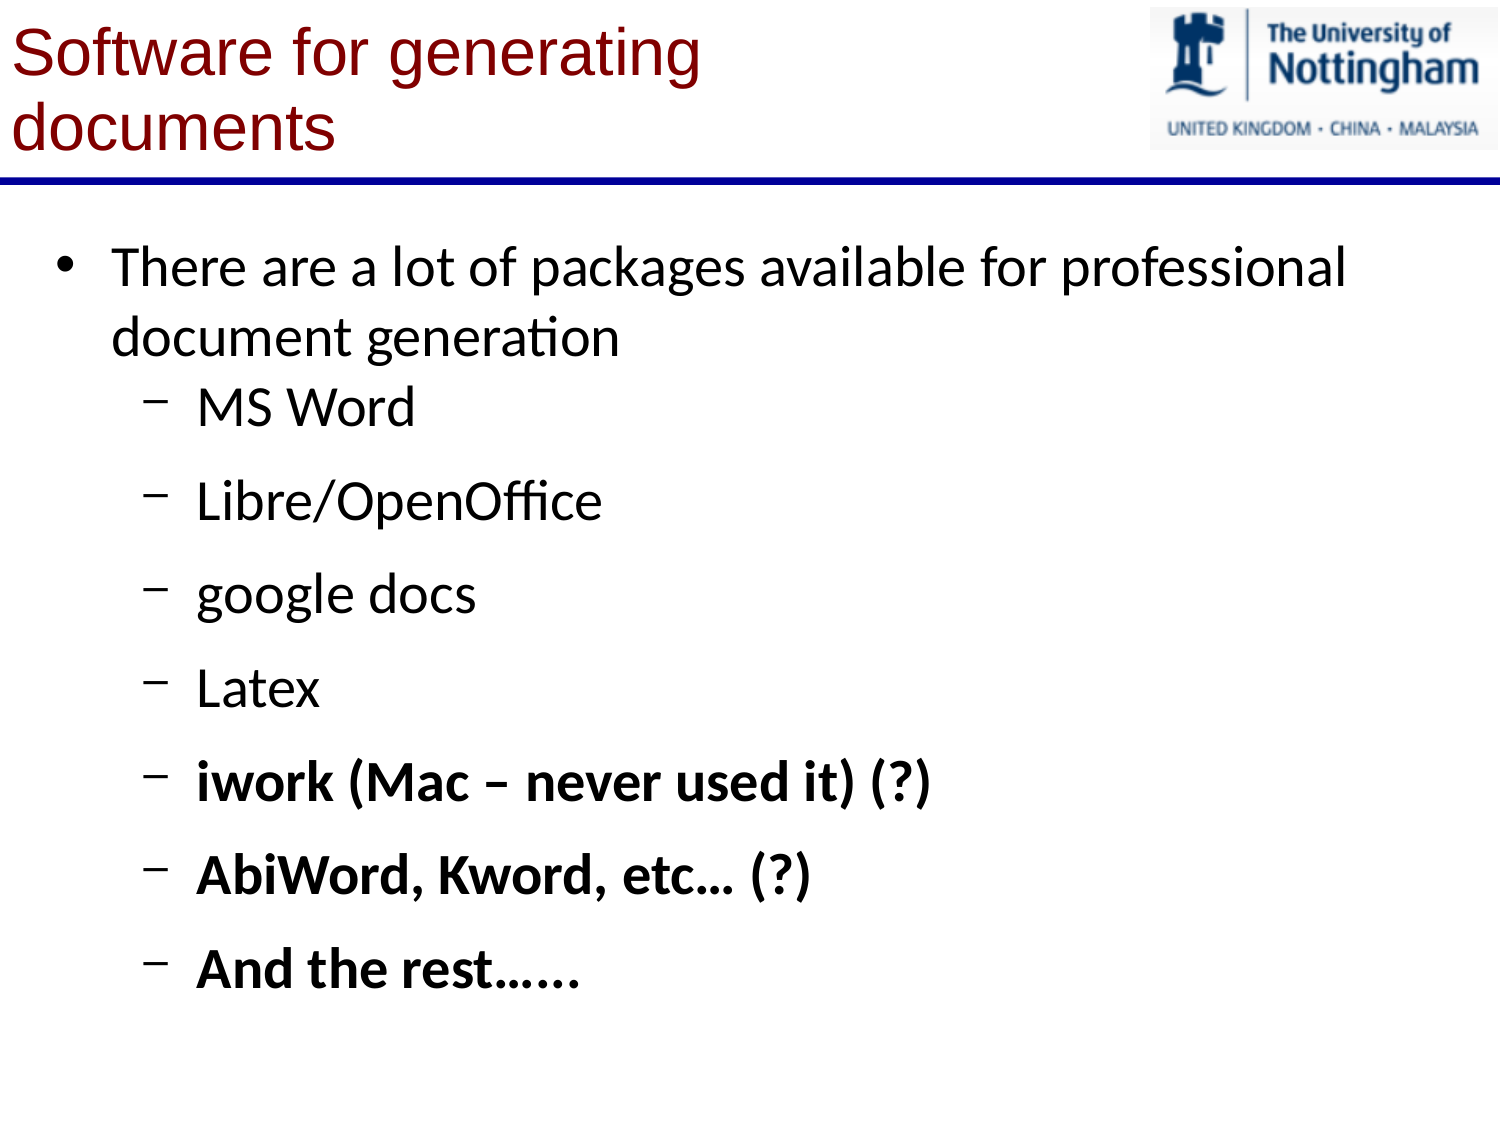

# Software for generating documents
There are a lot of packages available for professional document generation
MS Word
Libre/OpenOffice
google docs
Latex
iwork (Mac – never used it) (?)
AbiWord, Kword, etc… (?)
And the rest…...